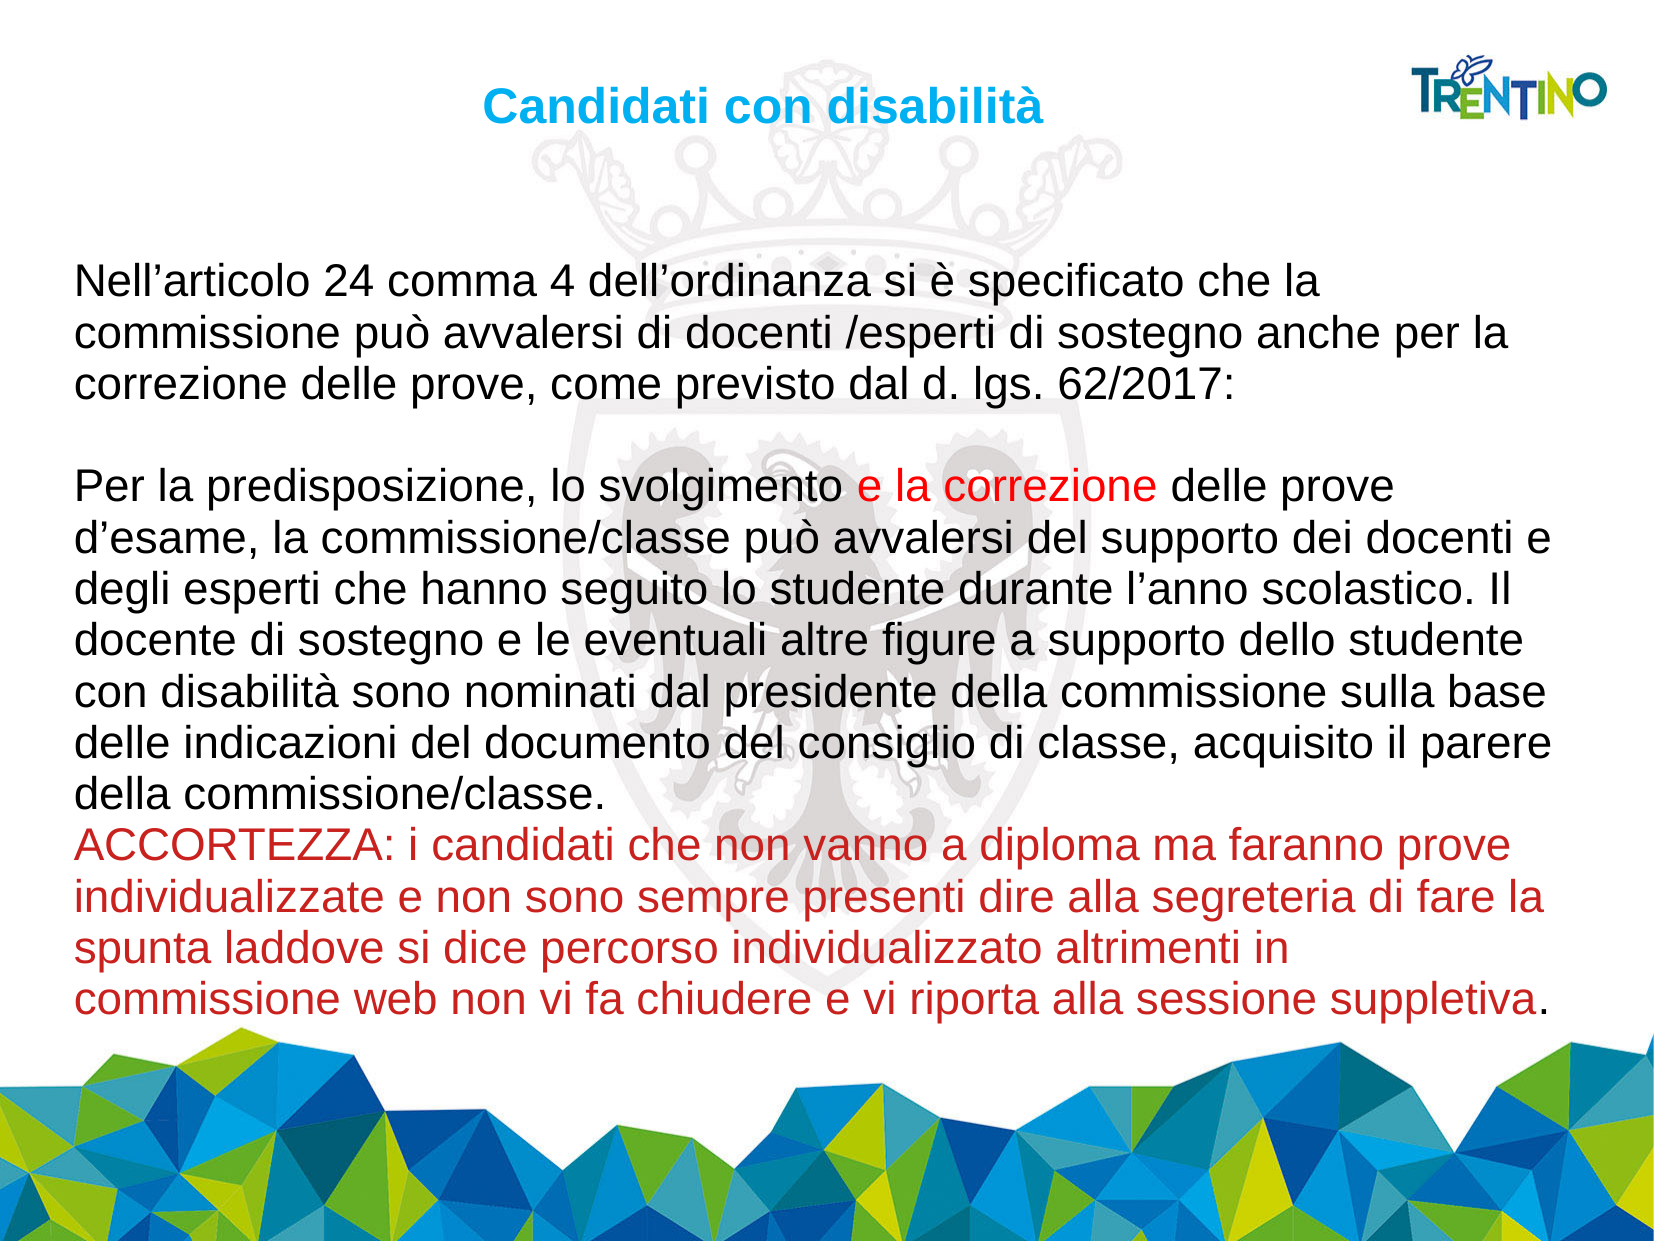

Candidati con disabilità
Nell’articolo 24 comma 4 dell’ordinanza si è specificato che la commissione può avvalersi di docenti /esperti di sostegno anche per la correzione delle prove, come previsto dal d. lgs. 62/2017:
Per la predisposizione, lo svolgimento e la correzione delle prove d’esame, la commissione/classe può avvalersi del supporto dei docenti e degli esperti che hanno seguito lo studente durante l’anno scolastico. Il docente di sostegno e le eventuali altre figure a supporto dello studente con disabilità sono nominati dal presidente della commissione sulla base delle indicazioni del documento del consiglio di classe, acquisito il parere della commissione/classe.
ACCORTEZZA: i candidati che non vanno a diploma ma faranno prove individualizzate e non sono sempre presenti dire alla segreteria di fare la spunta laddove si dice percorso individualizzato altrimenti in commissione web non vi fa chiudere e vi riporta alla sessione suppletiva.